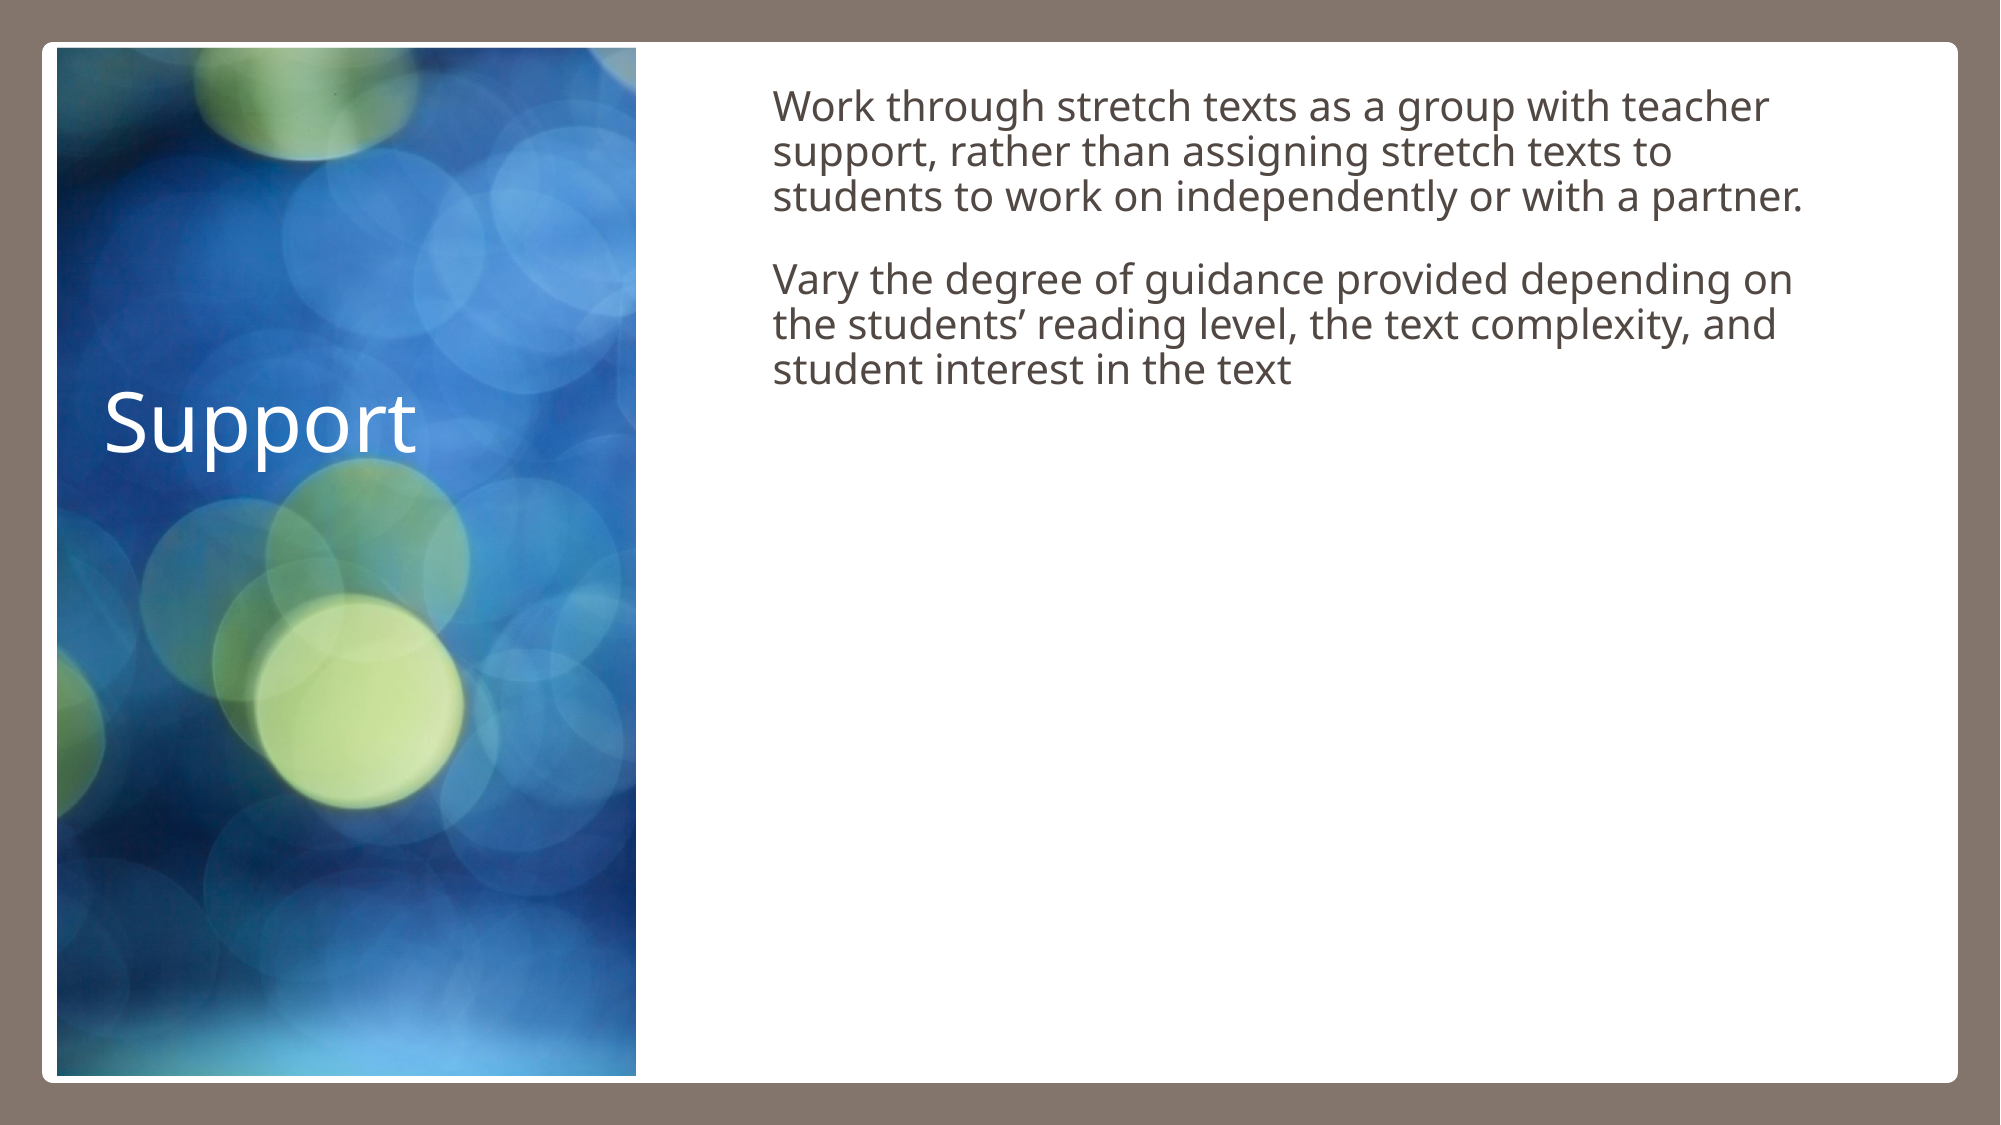

Support
Work through stretch texts as a group with teacher support, rather than assigning stretch texts to students to work on independently or with a partner.
Vary the degree of guidance provided depending on the students’ reading level, the text complexity, and student interest in the text